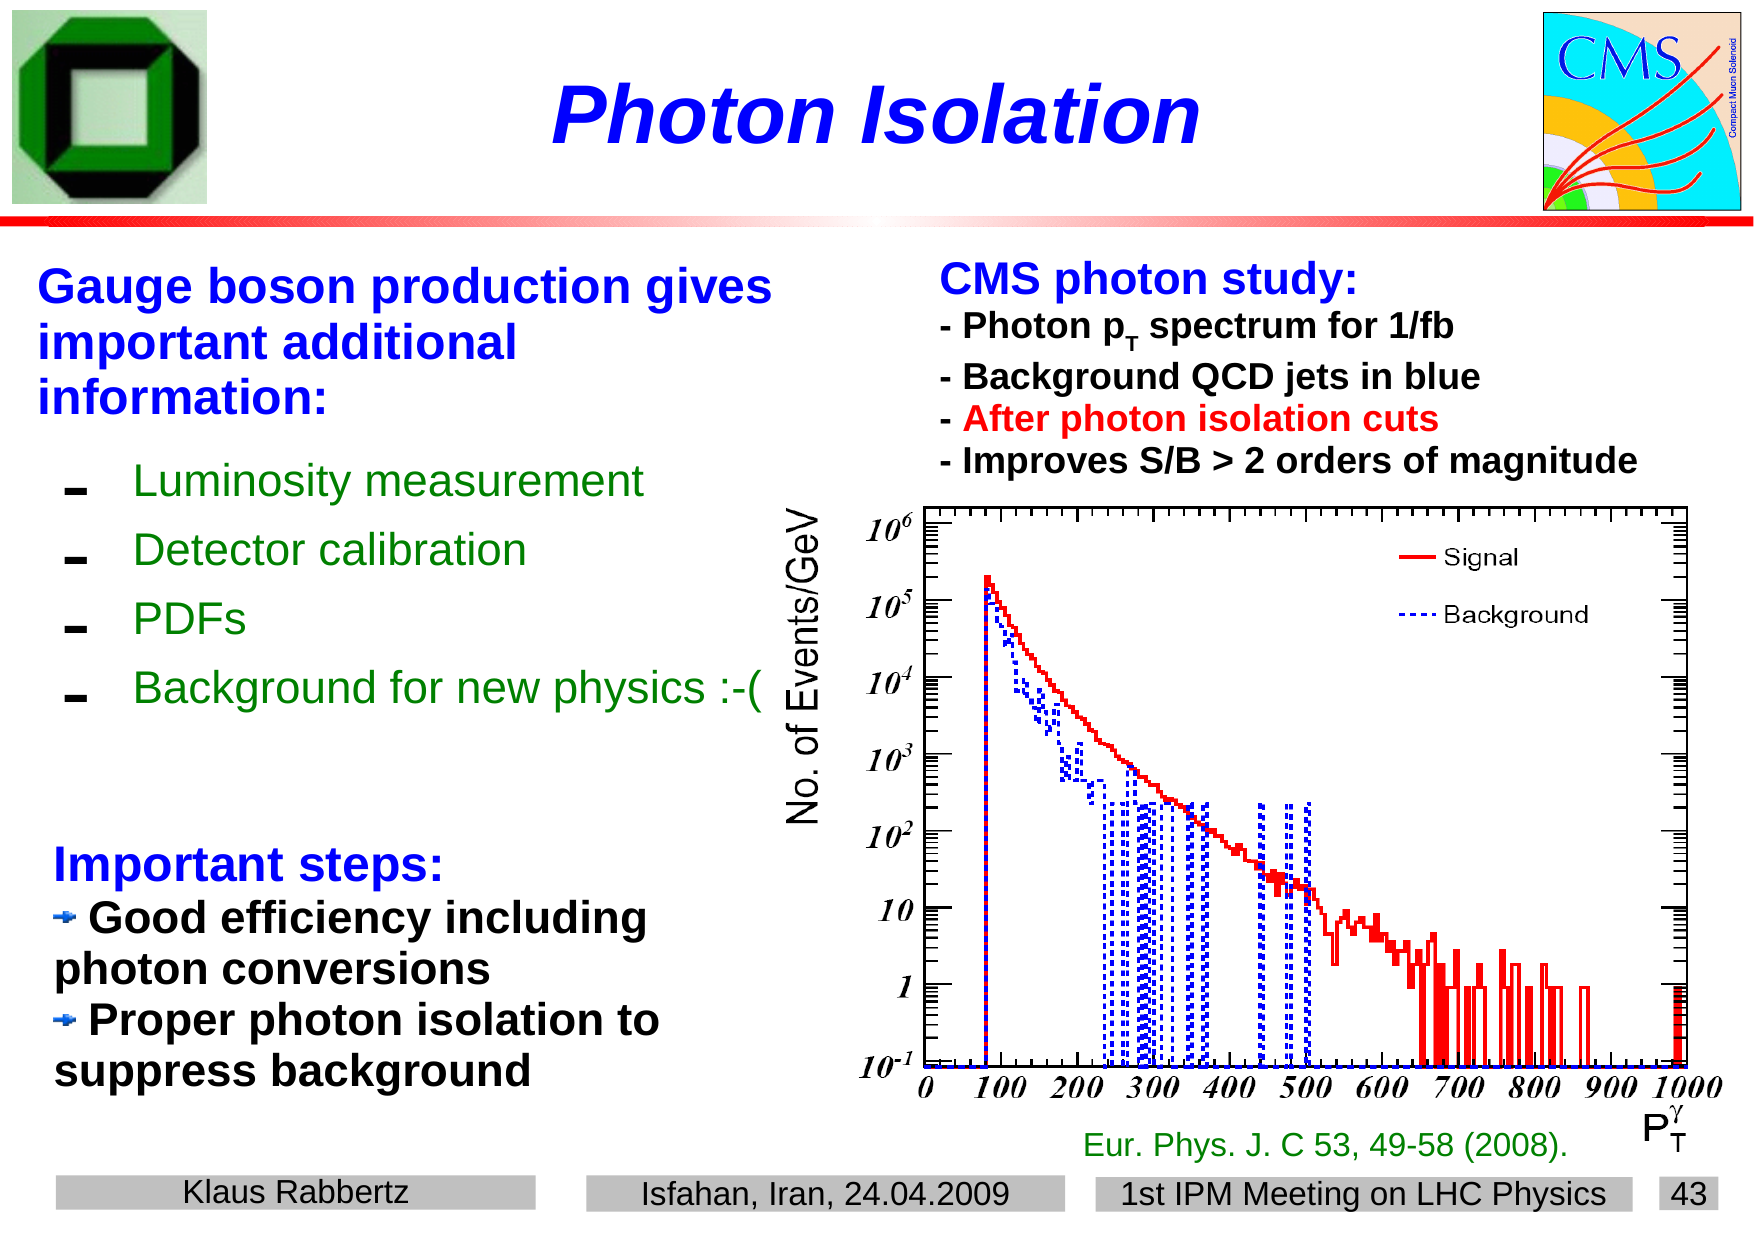

# Photon Isolation
CMS photon study:
- Photon pT spectrum for 1/fb
- Background QCD jets in blue
- After photon isolation cuts
- Improves S/B > 2 orders of magnitude
Gauge boson production gives important additional information:
Luminosity measurement
Detector calibration
PDFs
Background for new physics :-(
Eur. Phys. J. C 53, 49-58 (2008).
Lint = 1.0 fb-1 (LO Pythia)
Attention: Signal ONLY
visible after photon
isolation!
Important steps:
 Good efficiency including photon conversions
 Proper photon isolation to suppress background